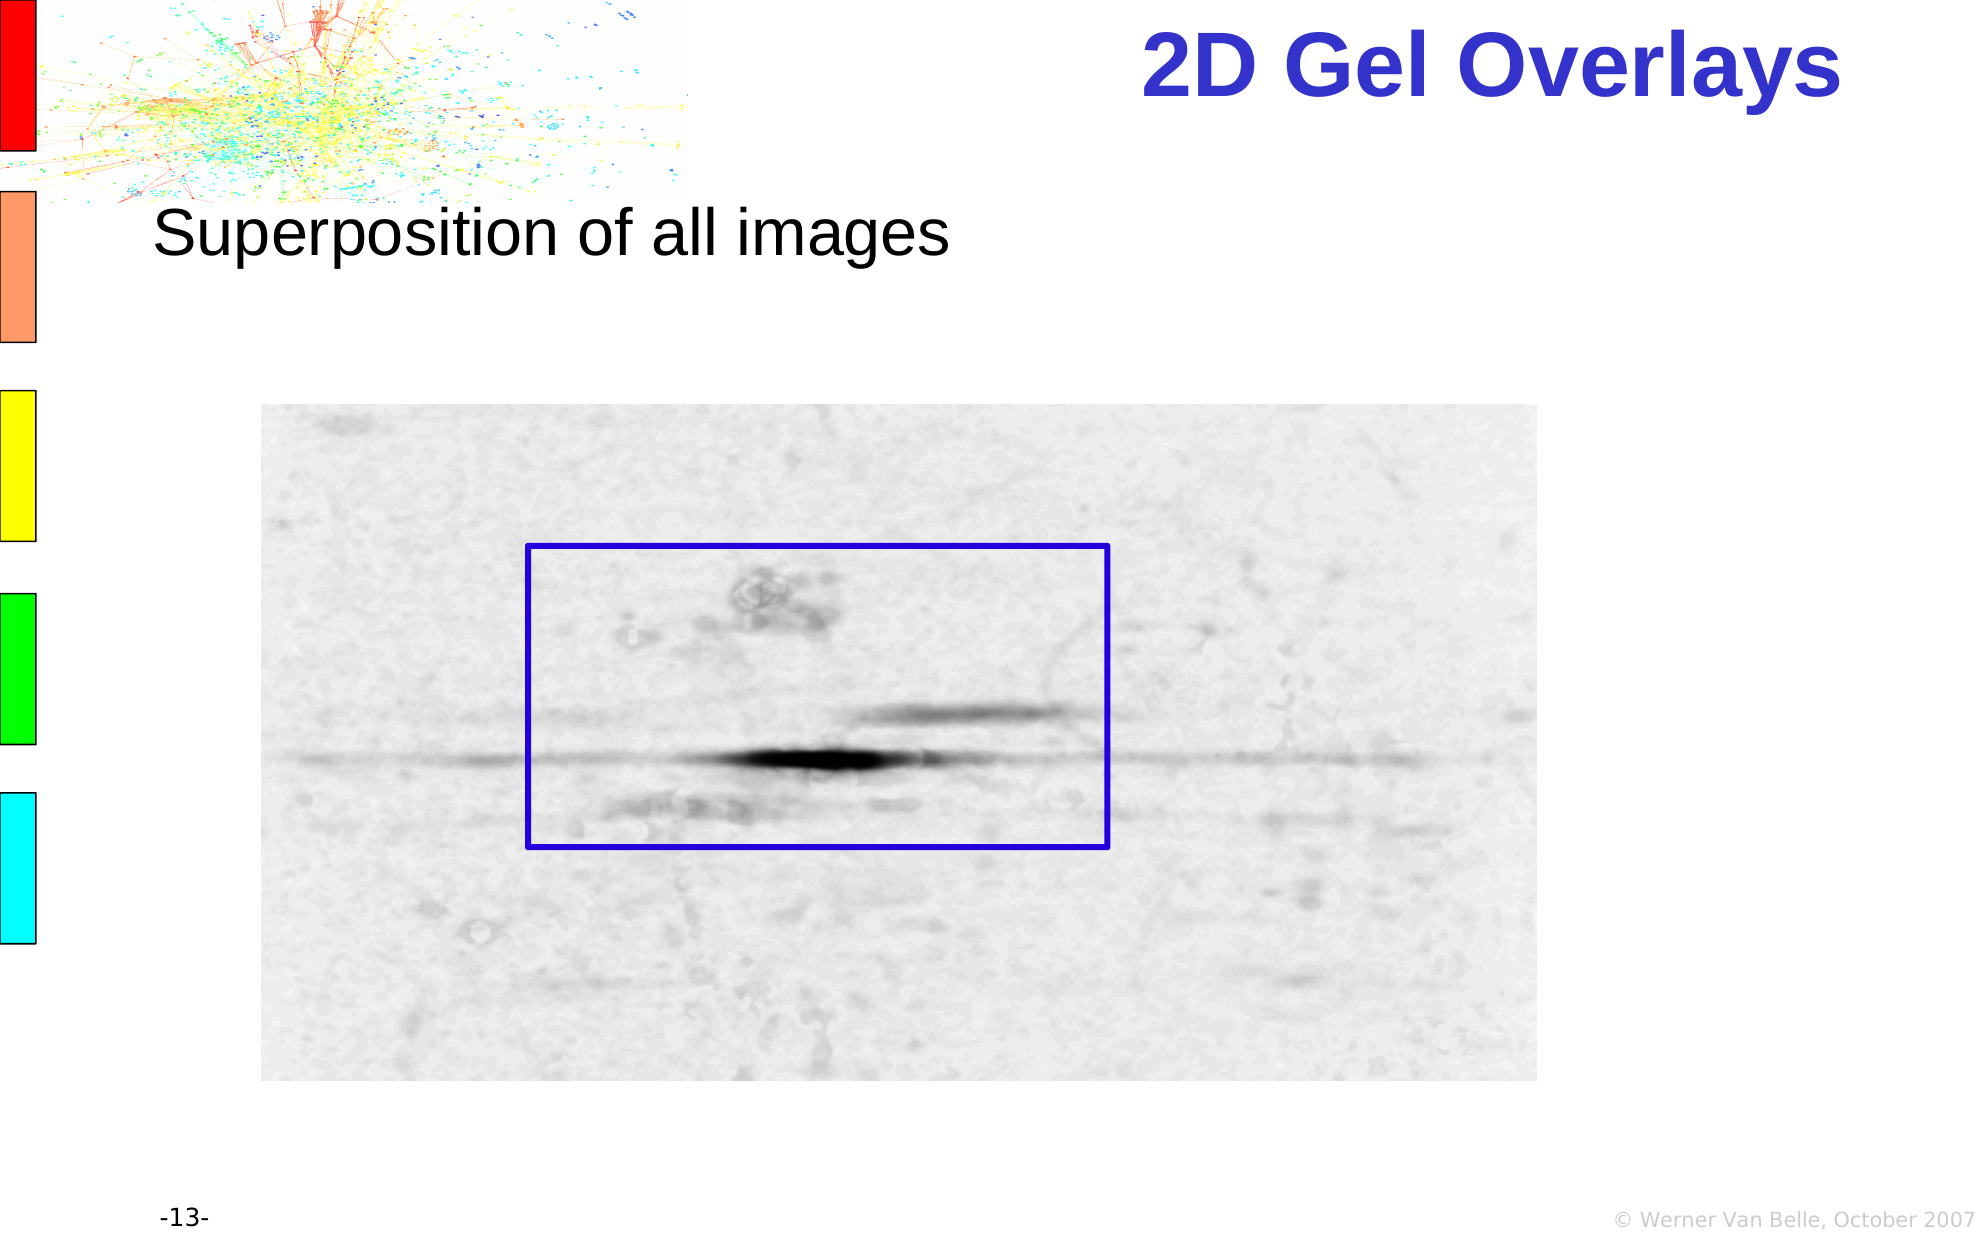

# 2D Gel Overlays
Superposition of all images